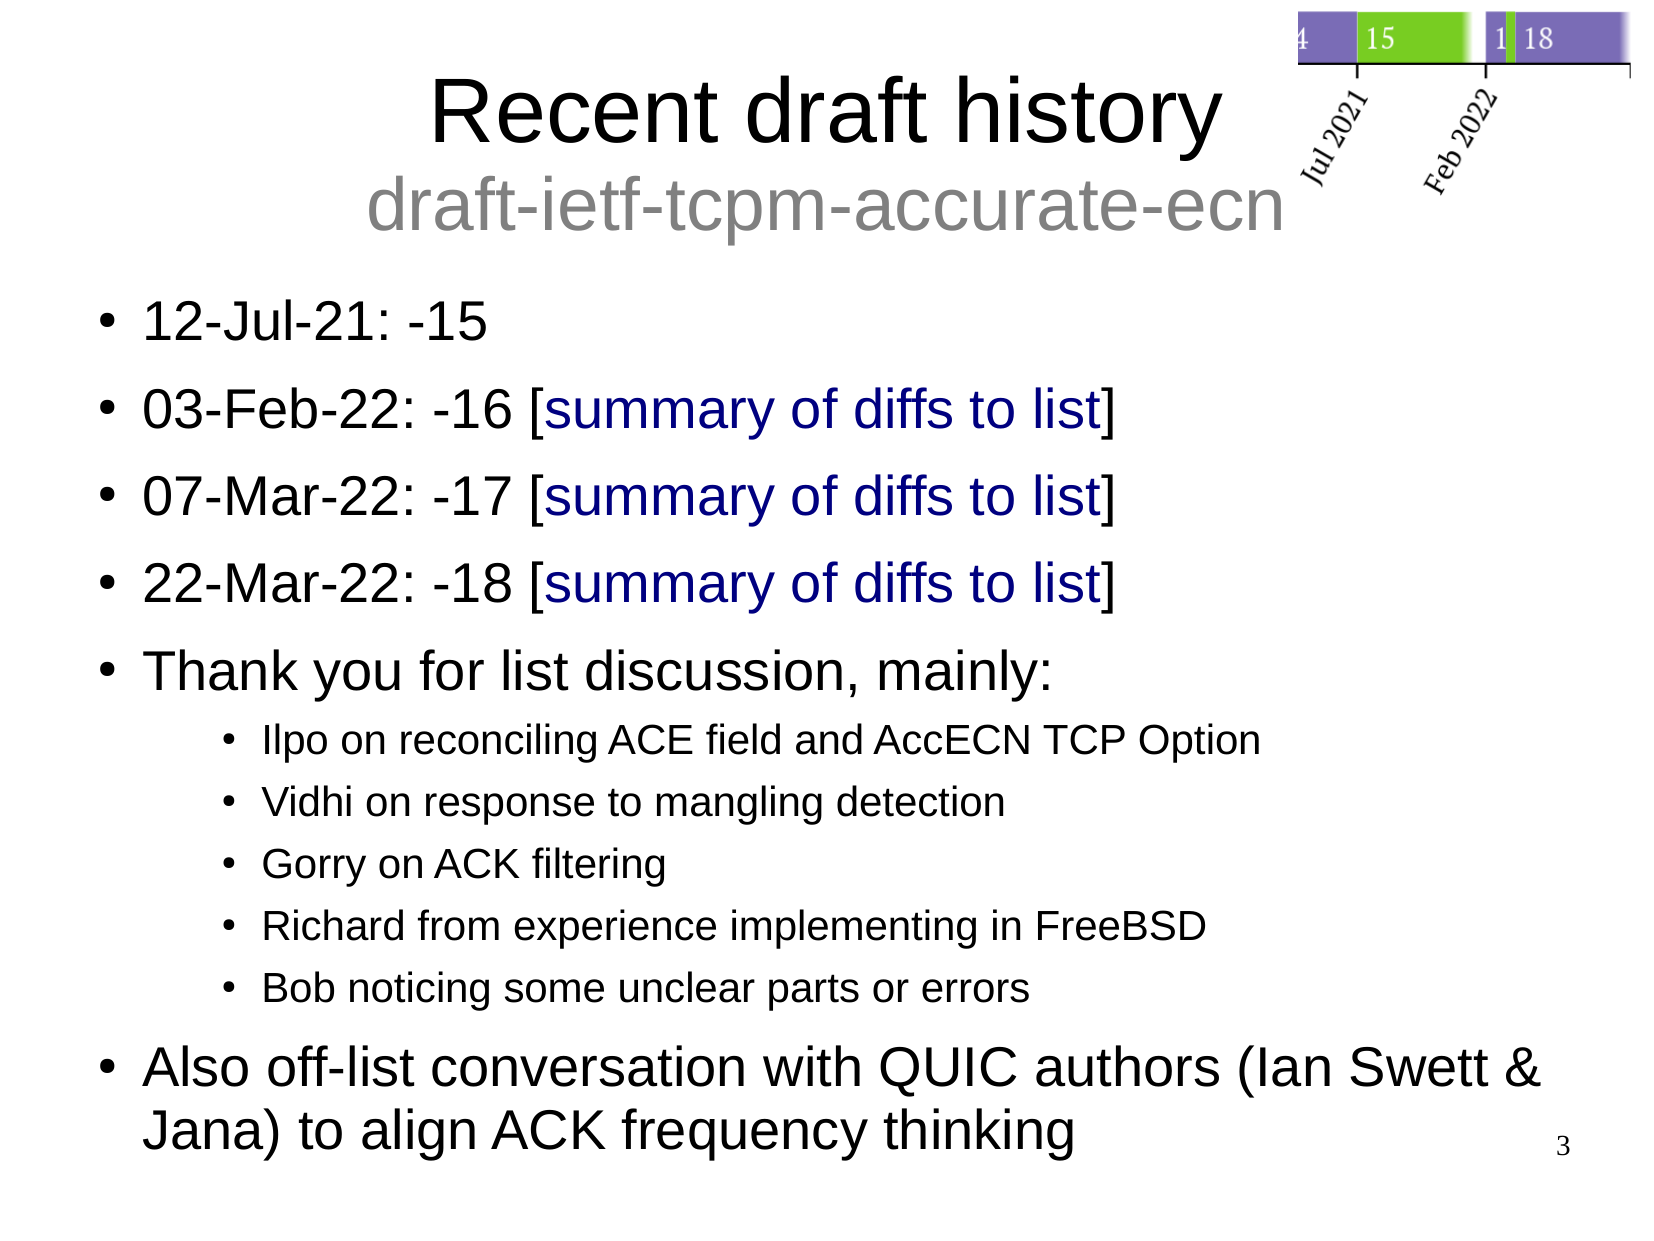

# Recent draft history draft-ietf-tcpm-accurate-ecn
12-Jul-21: -15
03-Feb-22: -16 [summary of diffs to list]
07-Mar-22: -17 [summary of diffs to list]
22-Mar-22: -18 [summary of diffs to list]
Thank you for list discussion, mainly:
Ilpo on reconciling ACE field and AccECN TCP Option
Vidhi on response to mangling detection
Gorry on ACK filtering
Richard from experience implementing in FreeBSD
Bob noticing some unclear parts or errors
Also off-list conversation with QUIC authors (Ian Swett & Jana) to align ACK frequency thinking
3